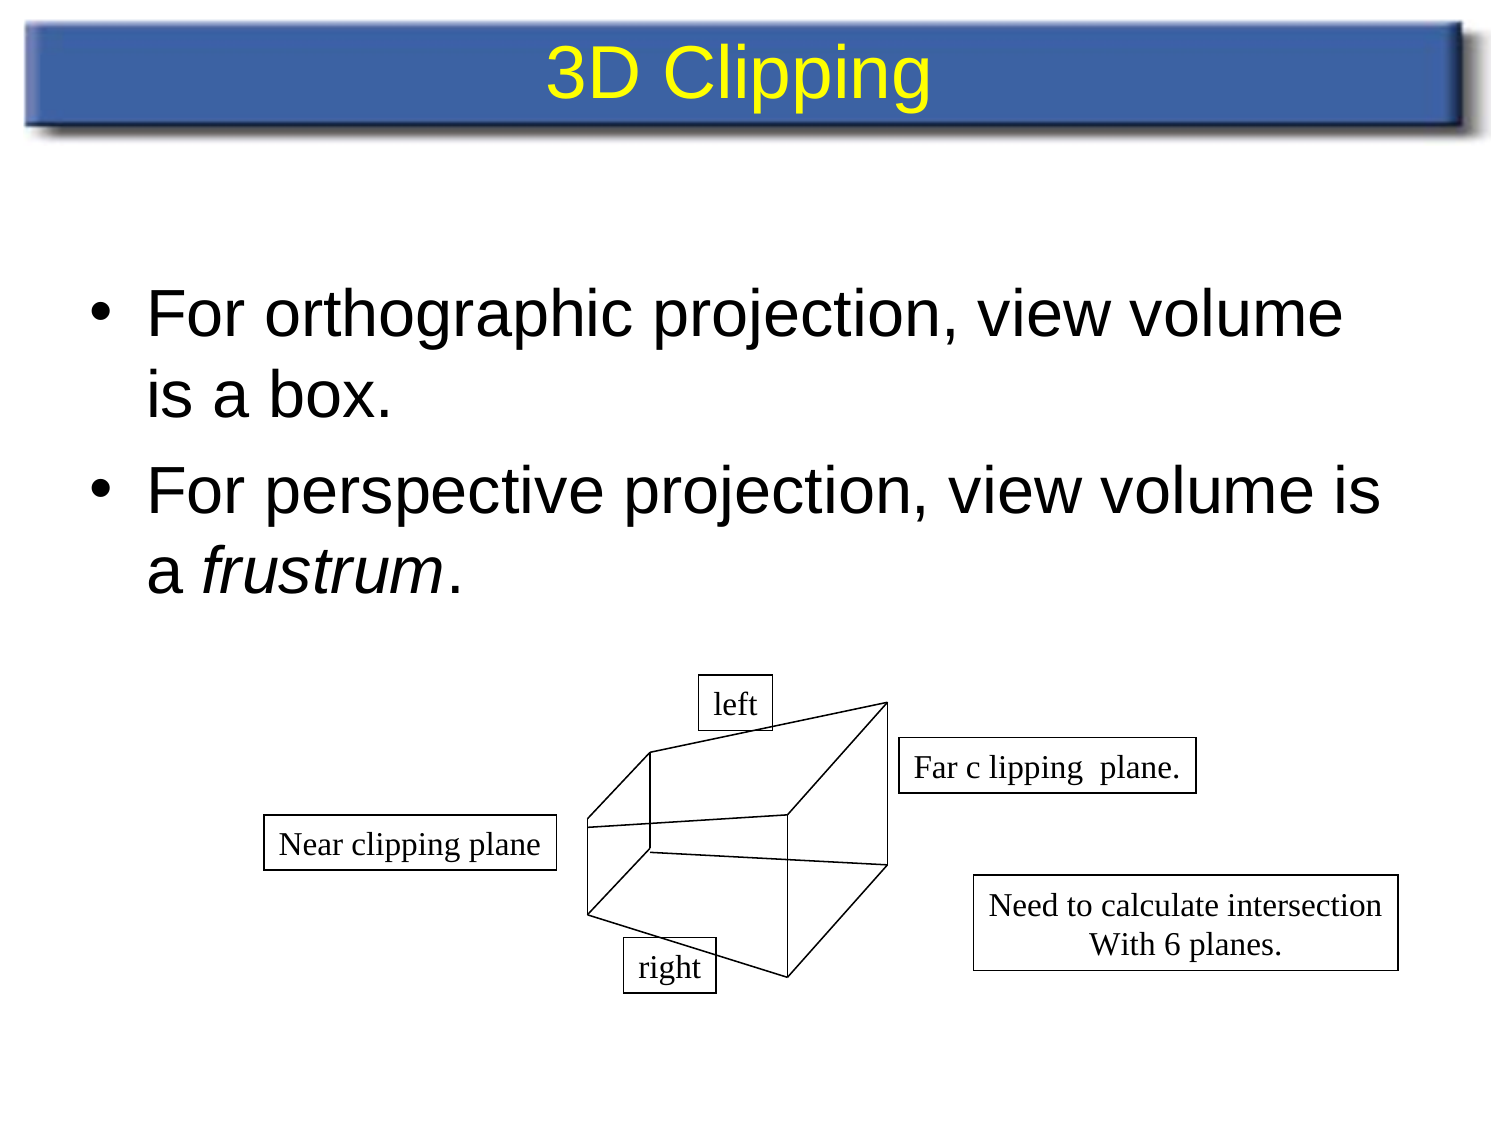

# 3D Clipping
For orthographic projection, view volume is a box.
For perspective projection, view volume is a frustrum.
left
Far c lipping plane.
Near clipping plane
Need to calculate intersection
With 6 planes.
right